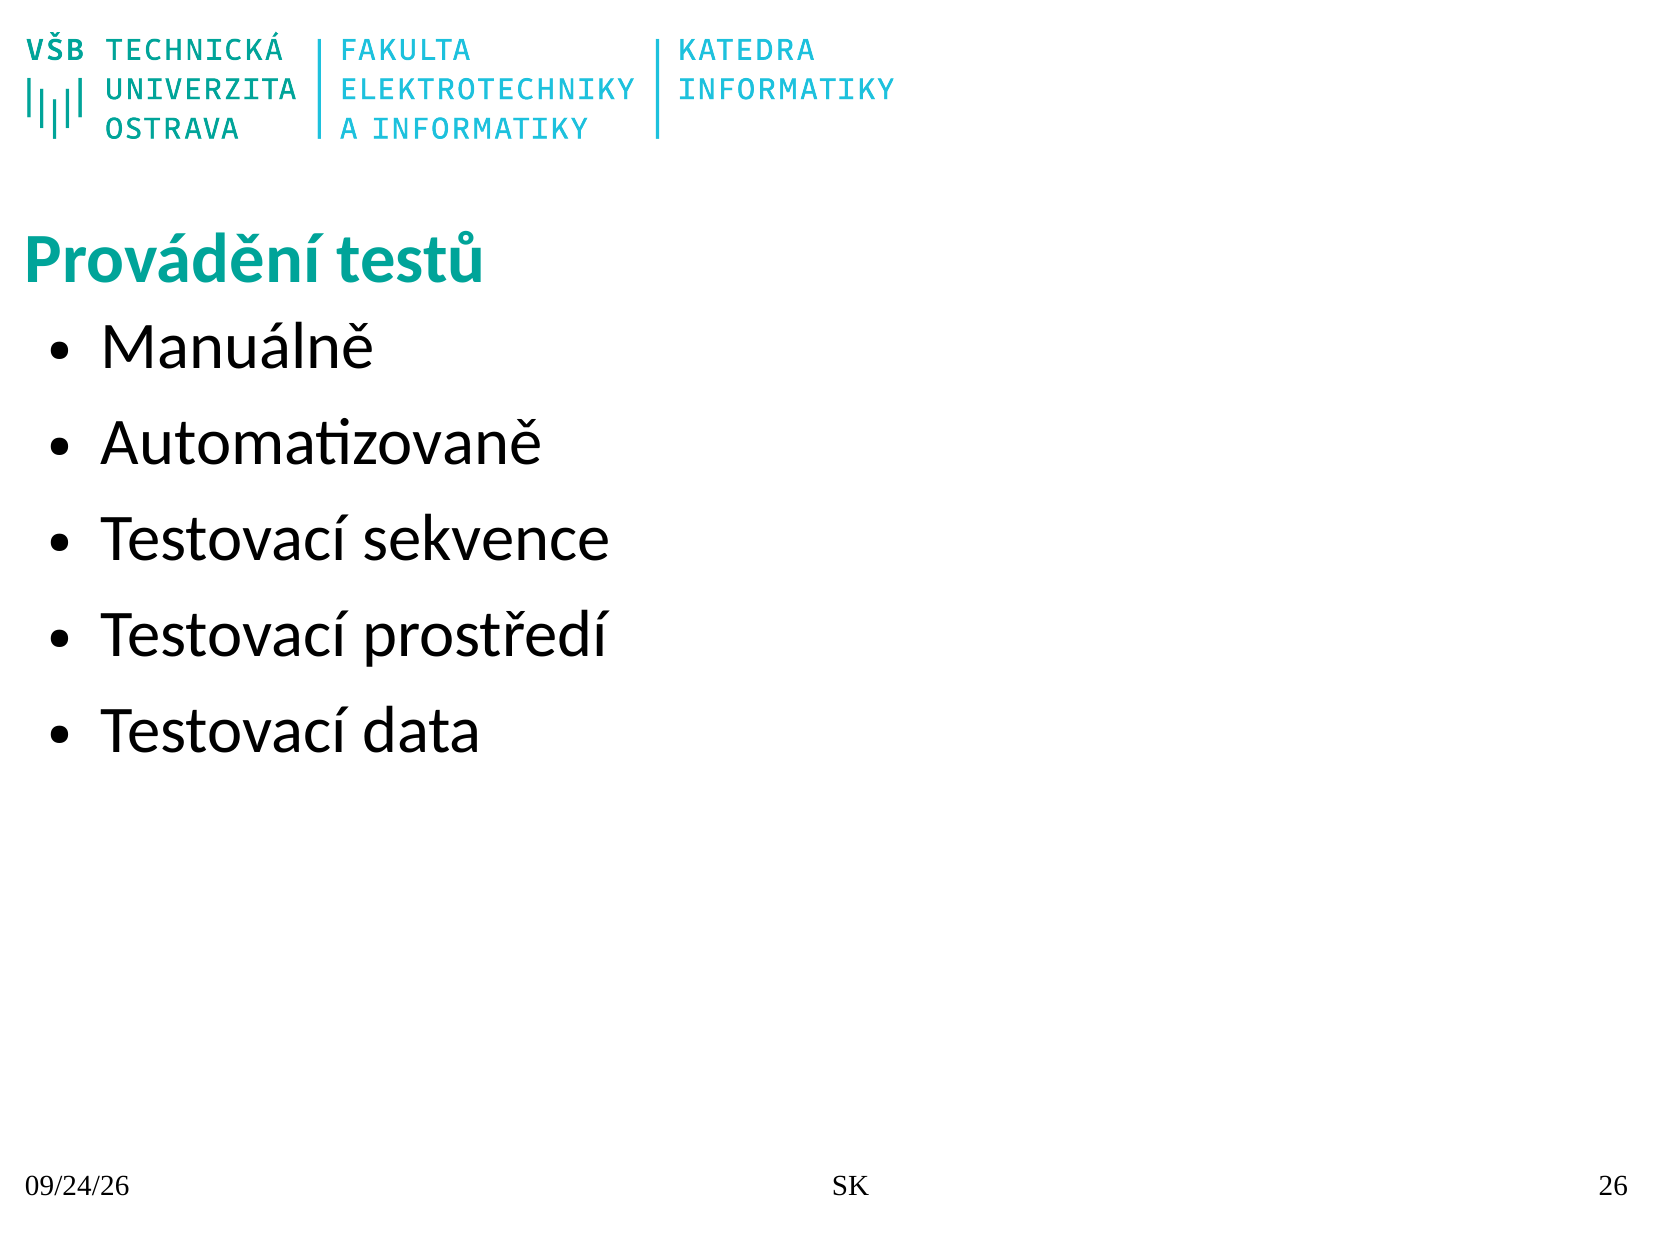

# Provádění testů
Manuálně
Automatizovaně
Testovací sekvence
Testovací prostředí
Testovací data
SK
26